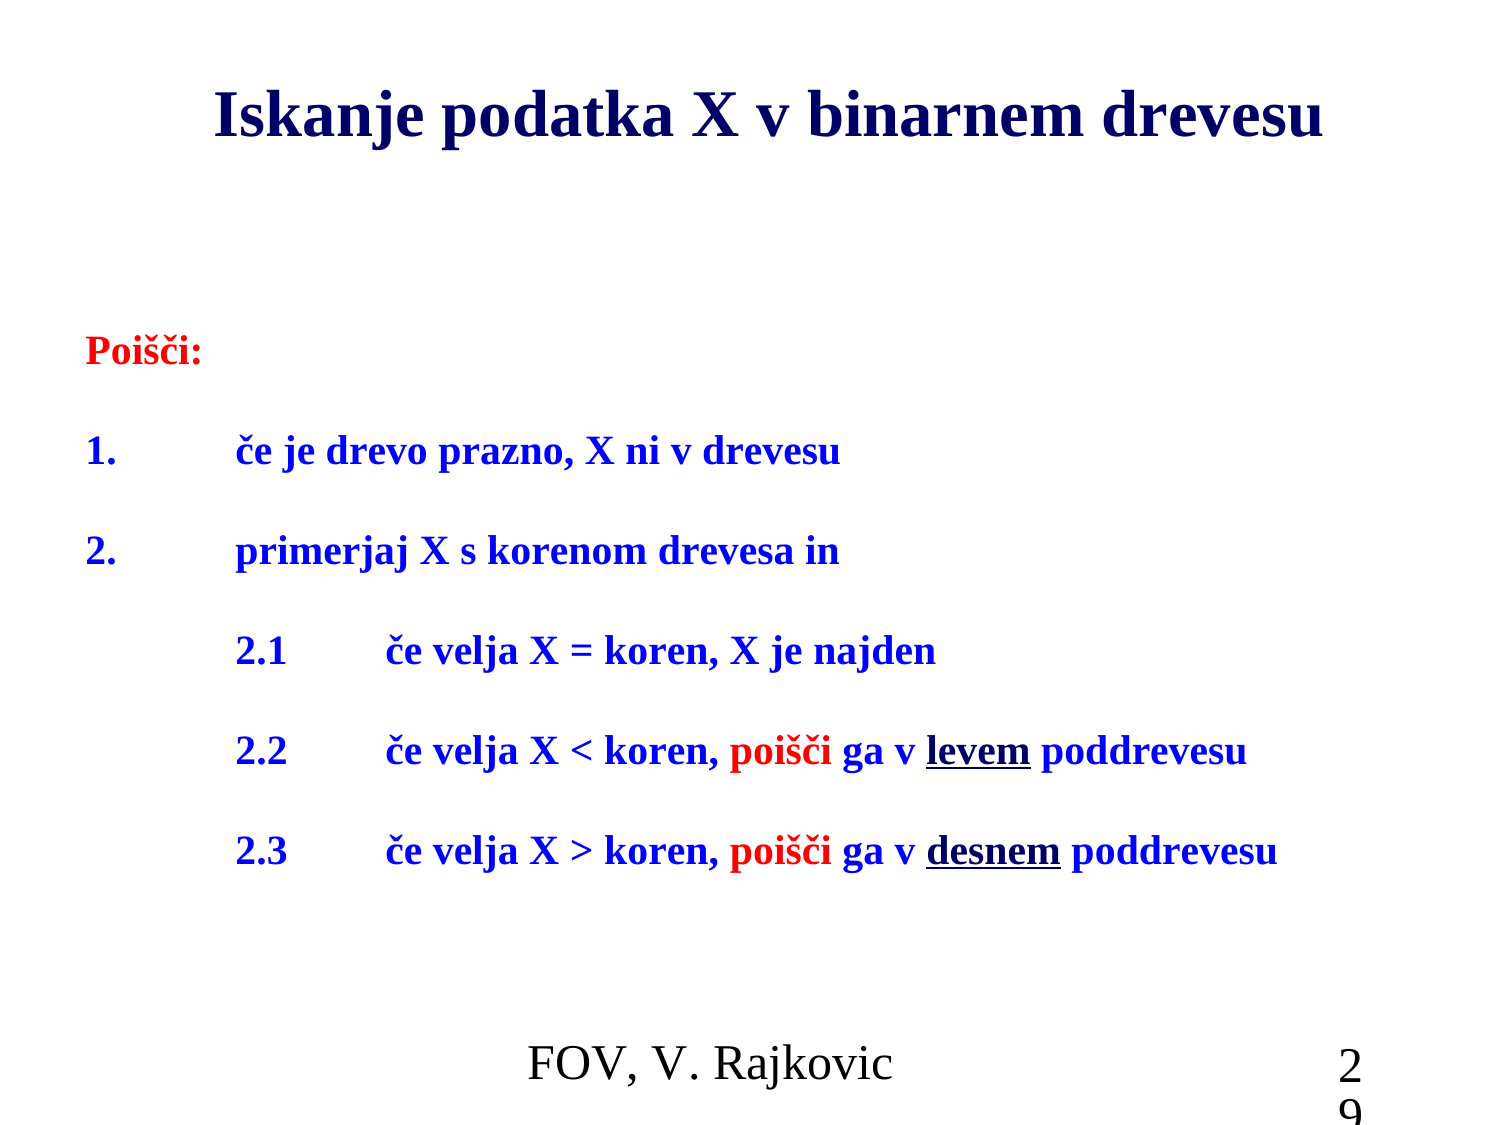

Iskanje podatka X v binarnem drevesu
Poišči:
1.	če je drevo prazno, X ni v drevesu
2.	primerjaj X s korenom drevesa in
	2.1	če velja X = koren, X je najden
	2.2	če velja X < koren, poišči ga v levem poddrevesu
	2.3	če velja X > koren, poišči ga v desnem poddrevesu
FOV, V. Rajkovic
29